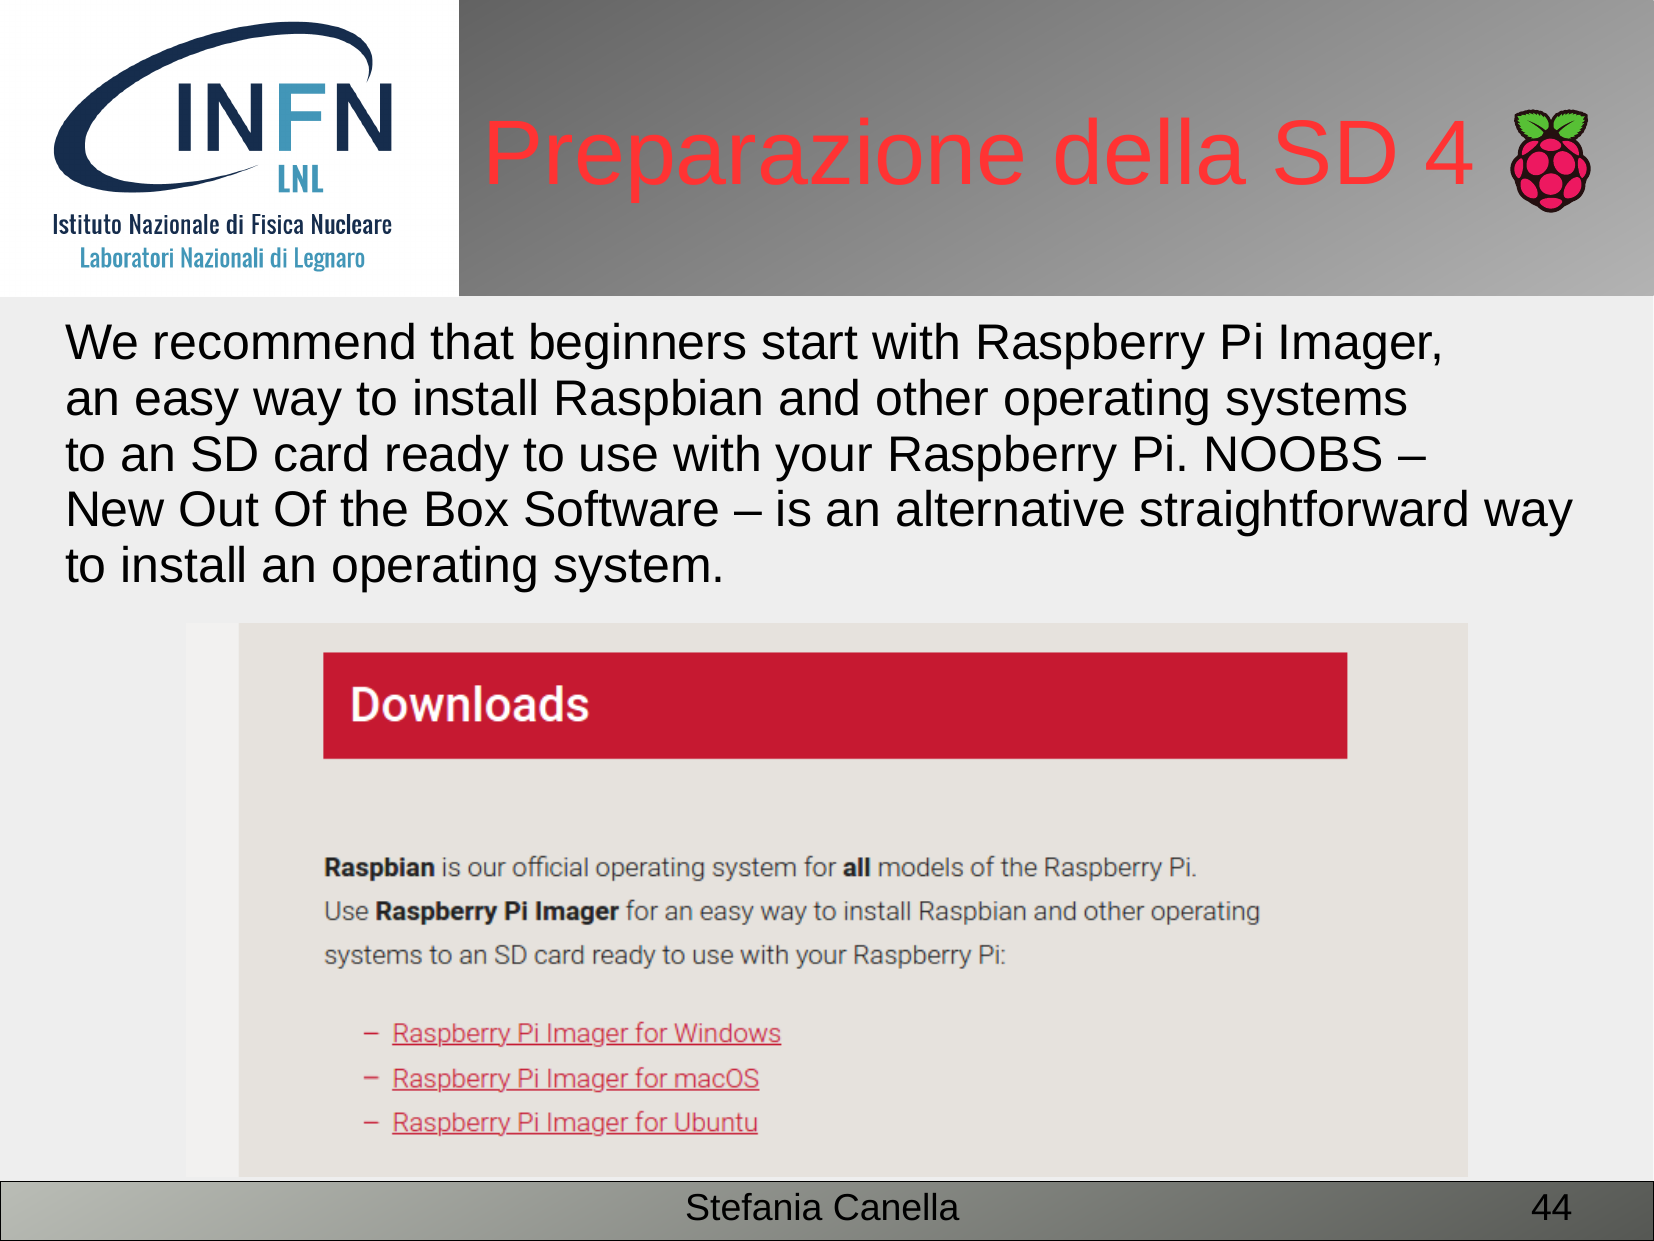

# Preparazione della SD 4
We recommend that beginners start with Raspberry Pi Imager,
an easy way to install Raspbian and other operating systems
to an SD card ready to use with your Raspberry Pi. NOOBS –
New Out Of the Box Software – is an alternative straightforward way
to install an operating system.
Stefania Canella